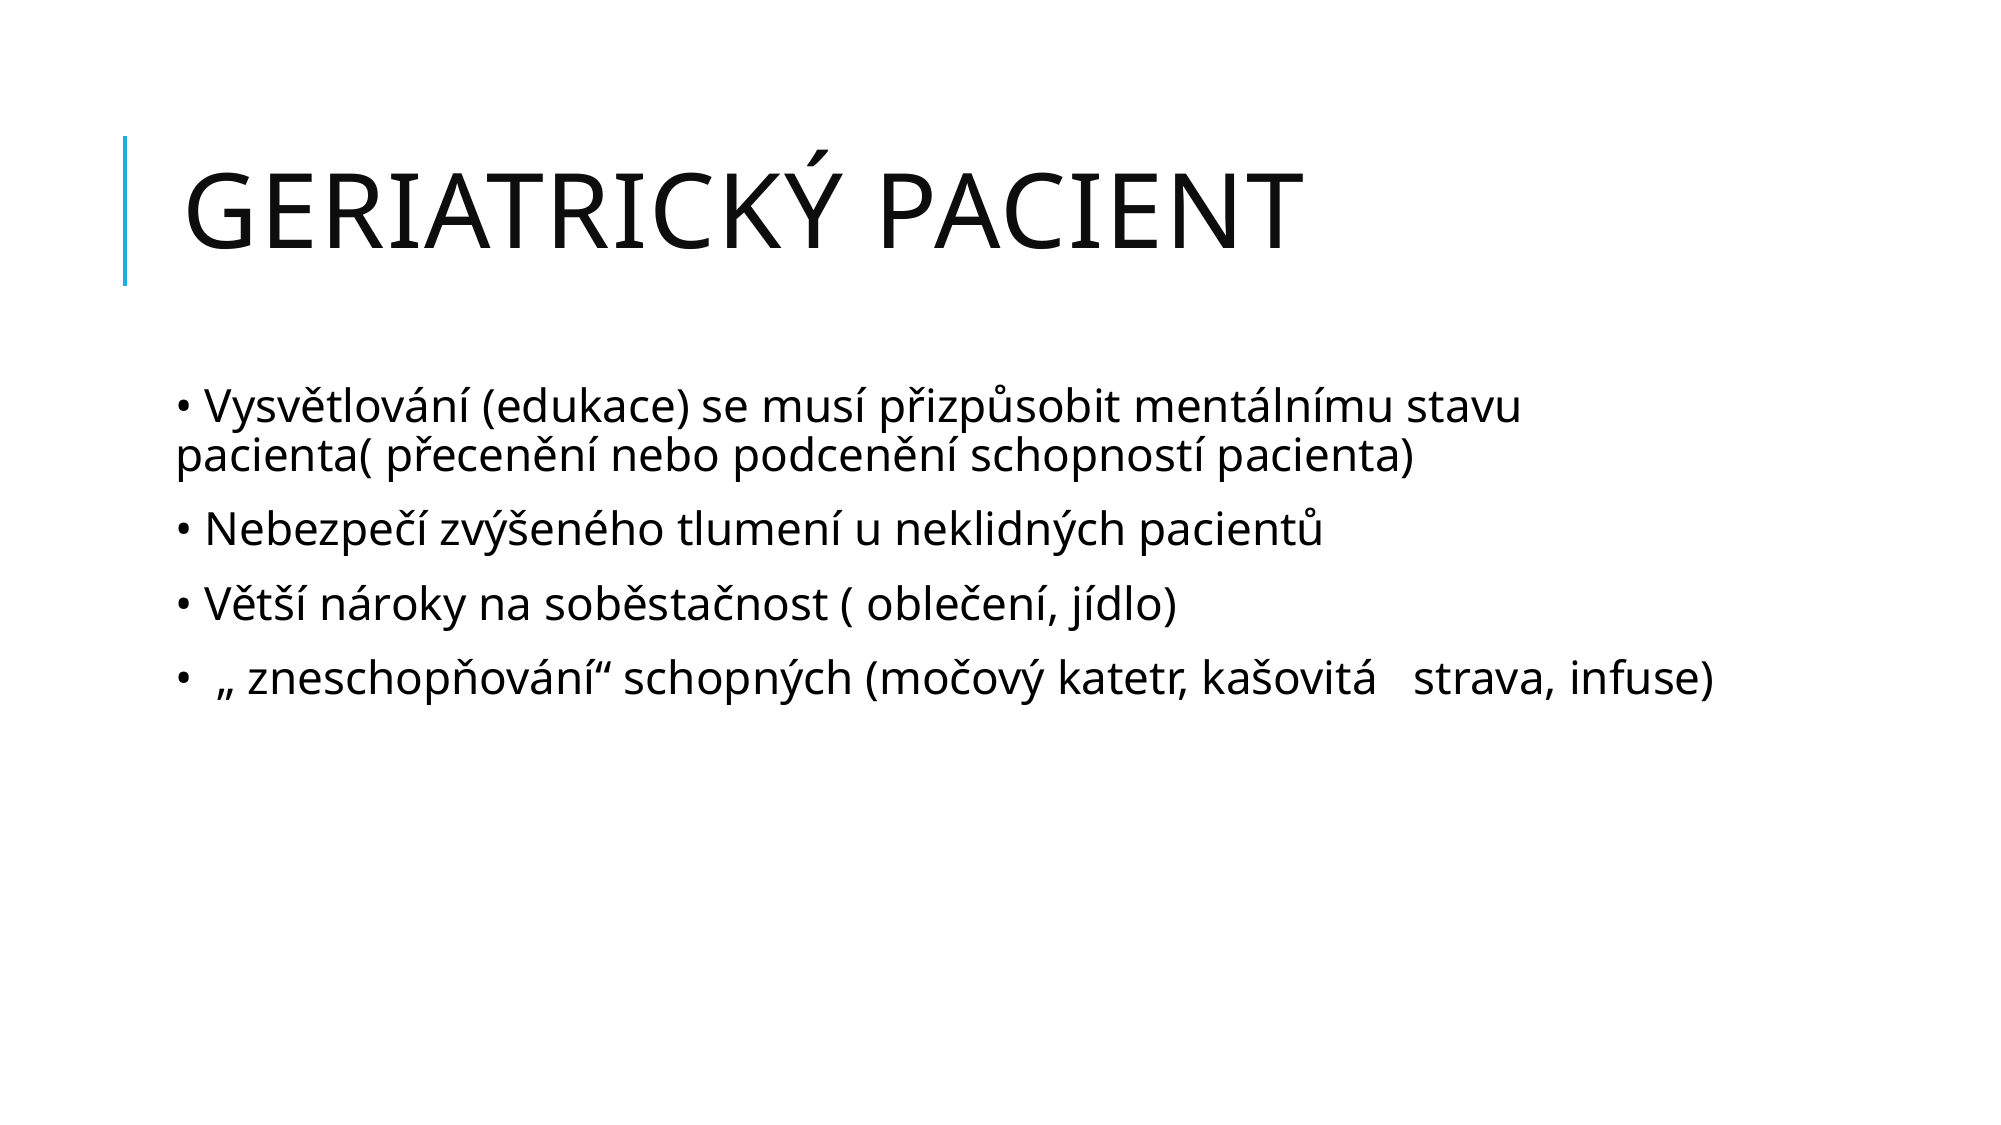

# Geriatrický pacient
• Vysvětlování (edukace) se musí přizpůsobit mentálnímu stavu pacienta( přecenění nebo podcenění schopností pacienta)
• Nebezpečí zvýšeného tlumení u neklidných pacientů
• Větší nároky na soběstačnost ( oblečení, jídlo)
• „ zneschopňování“ schopných (močový katetr, kašovitá strava, infuse)